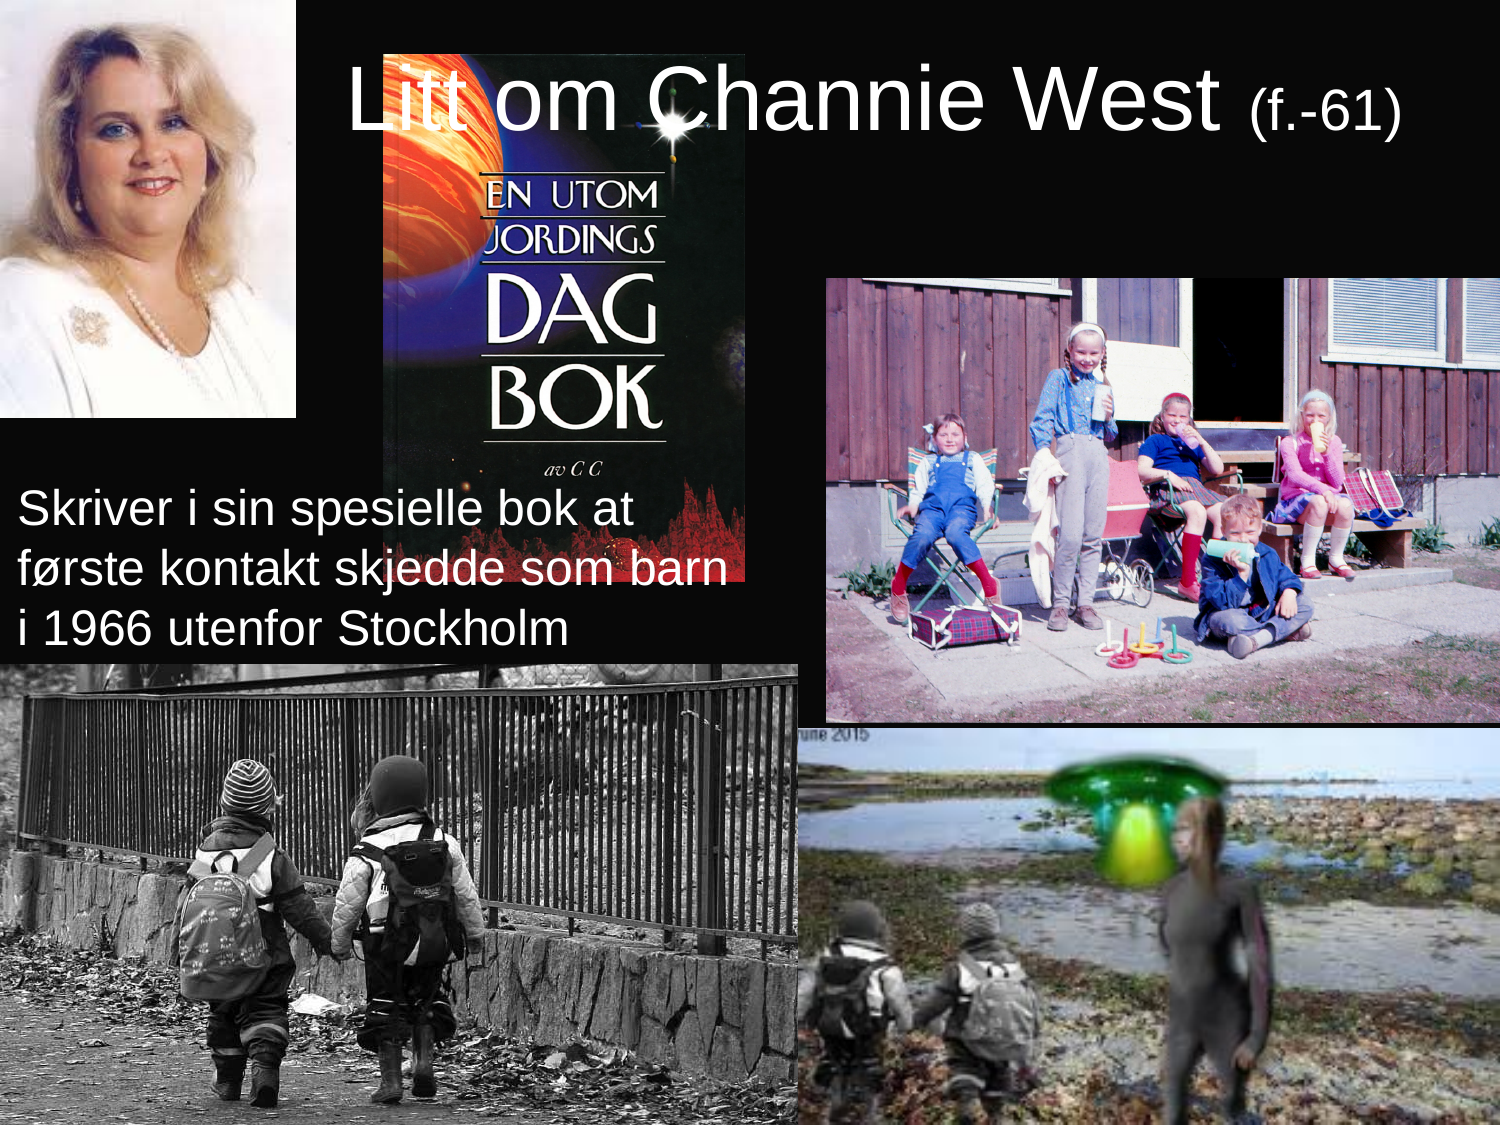

# Litt om Channie West (f.-61)
Skriver i sin spesielle bok at første kontakt skjedde som barn i 1966 utenfor Stockholm